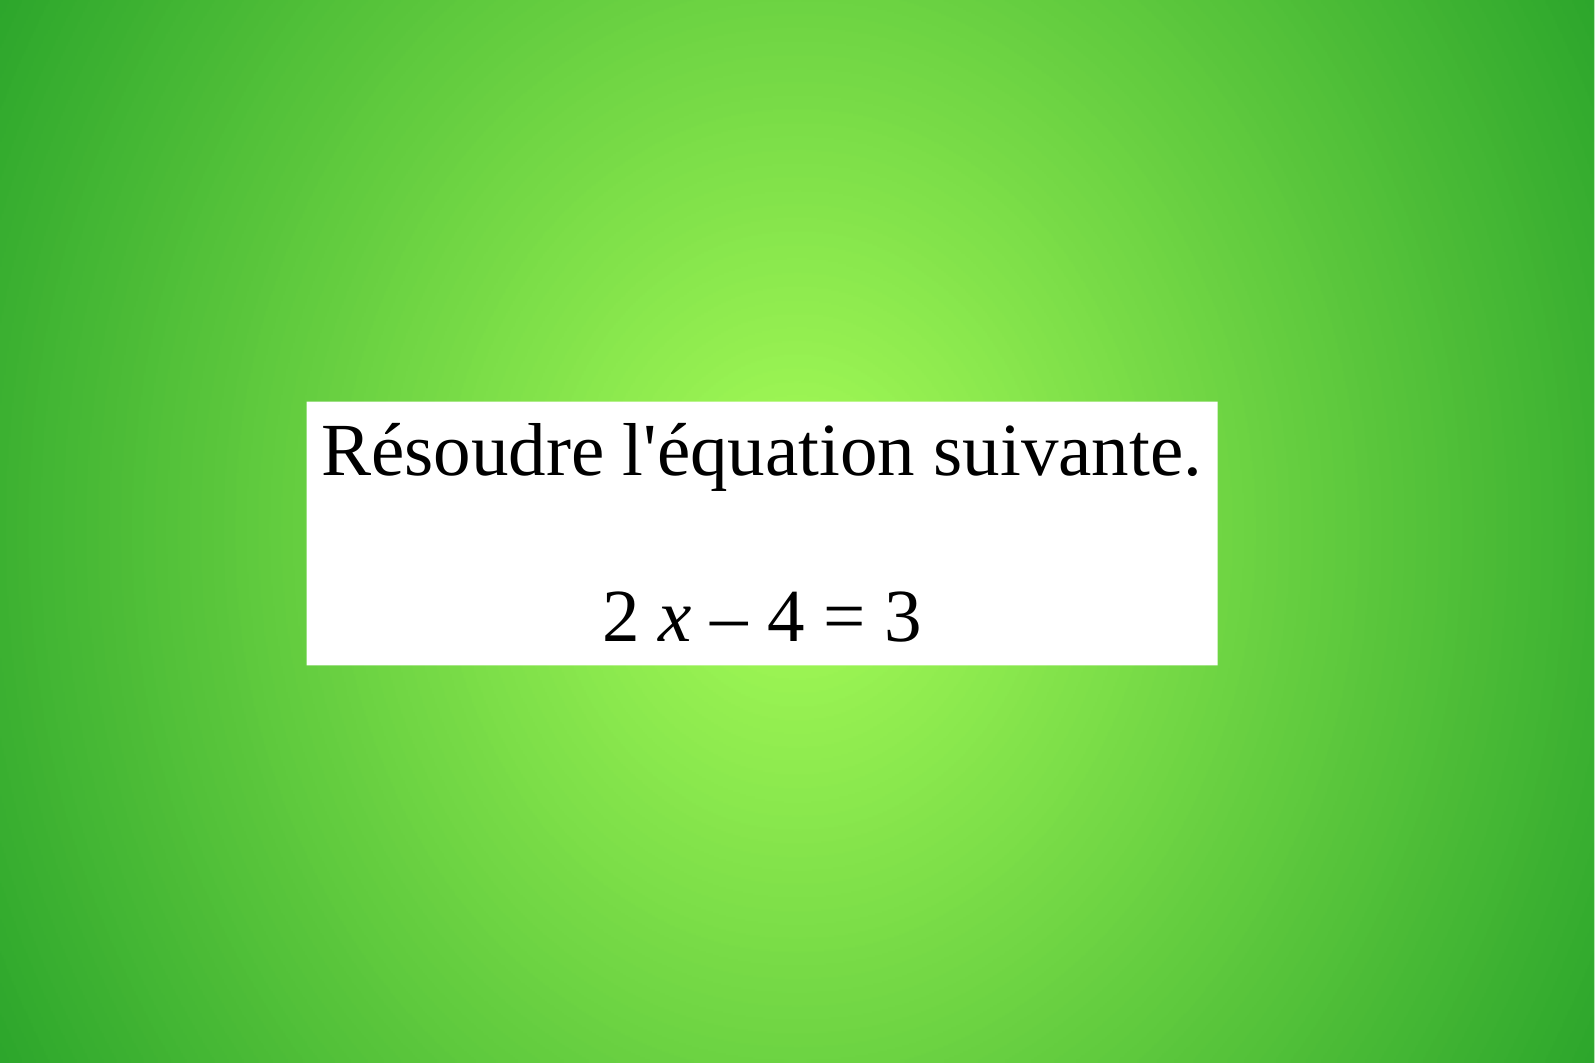

Résoudre l'équation suivante.
2 x – 4 = 3